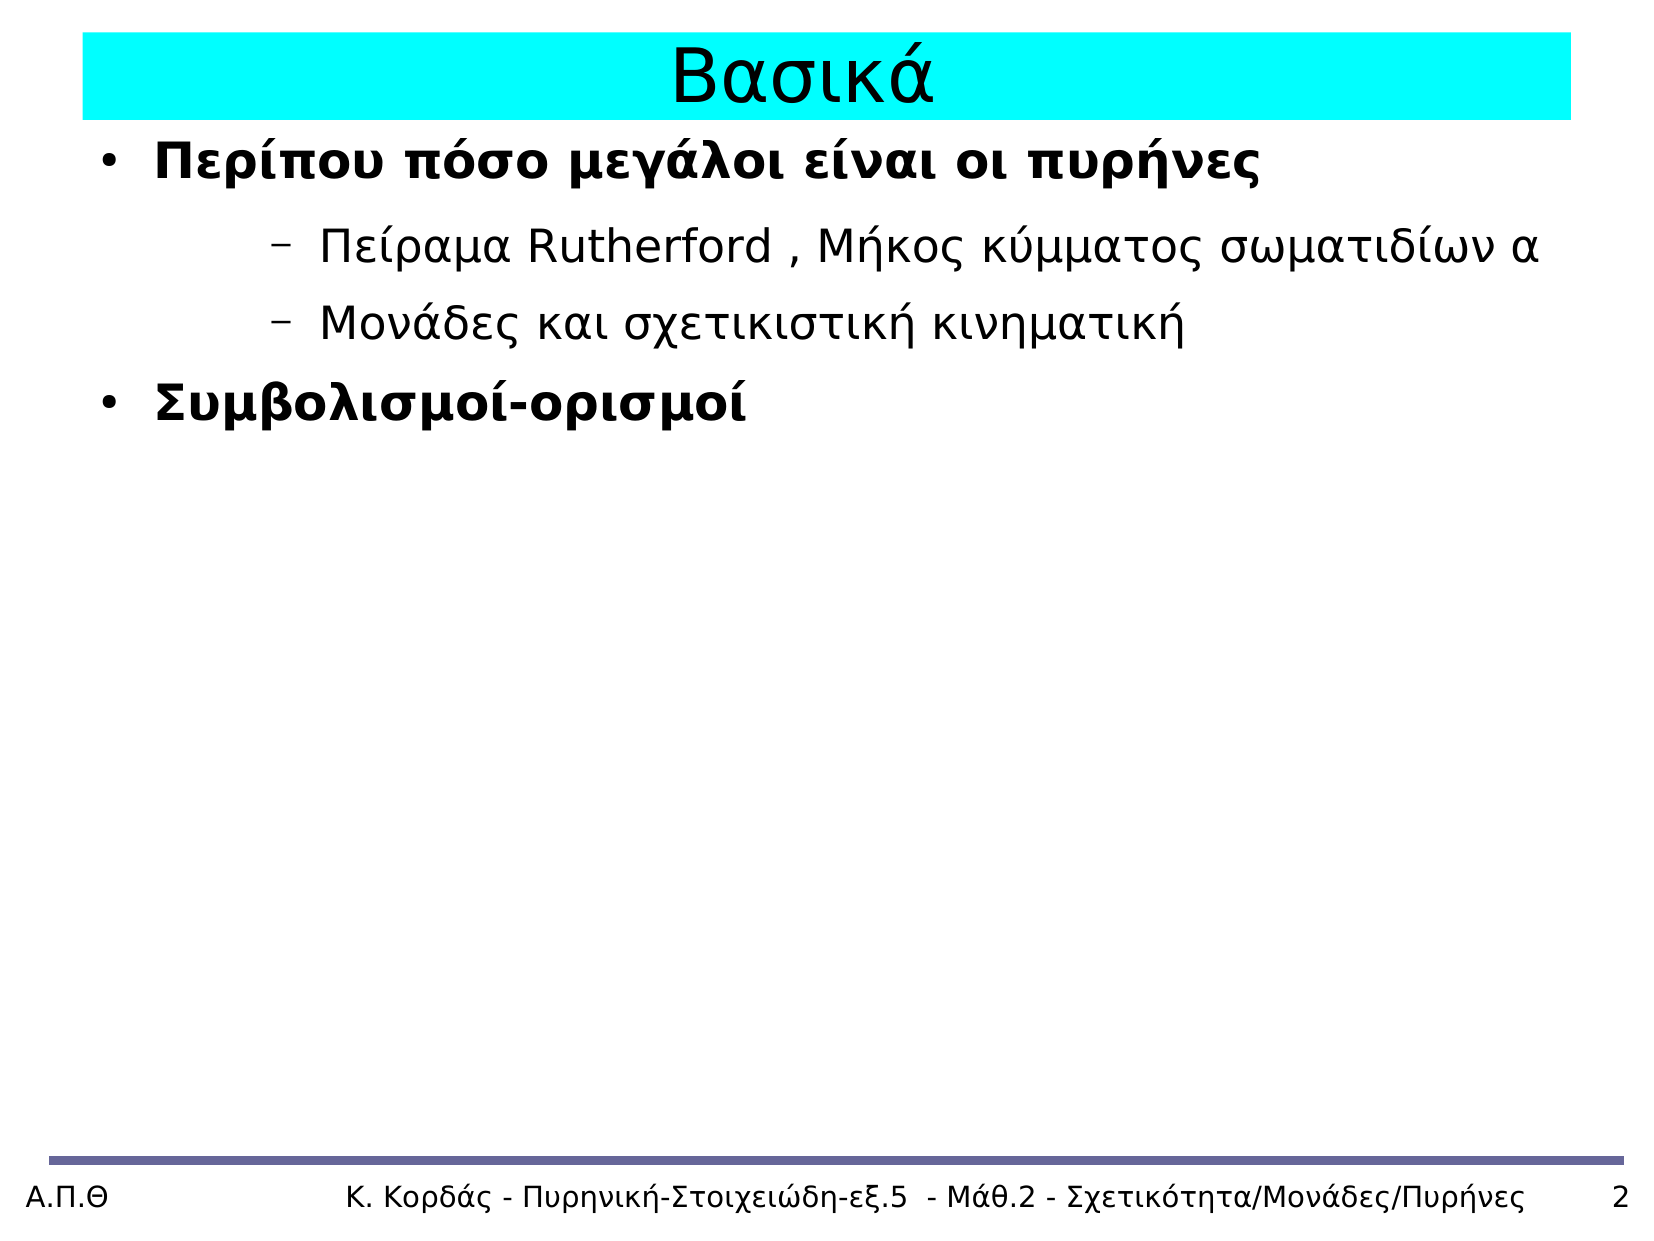

# Βασικά
Περίπου πόσο μεγάλοι είναι οι πυρήνες
Πείραμα Rutherford , Μήκος κύμματος σωματιδίων α
Μονάδες και σχετικιστική κινηματική
Συμβολισμοί-ορισμοί
Α.Π.Θ
Κ. Κορδάς - Πυρηνική-Στοιχειώδη-εξ.5 - Μάθ.2 - Σχετικότητα/Μονάδες/Πυρήνες
2